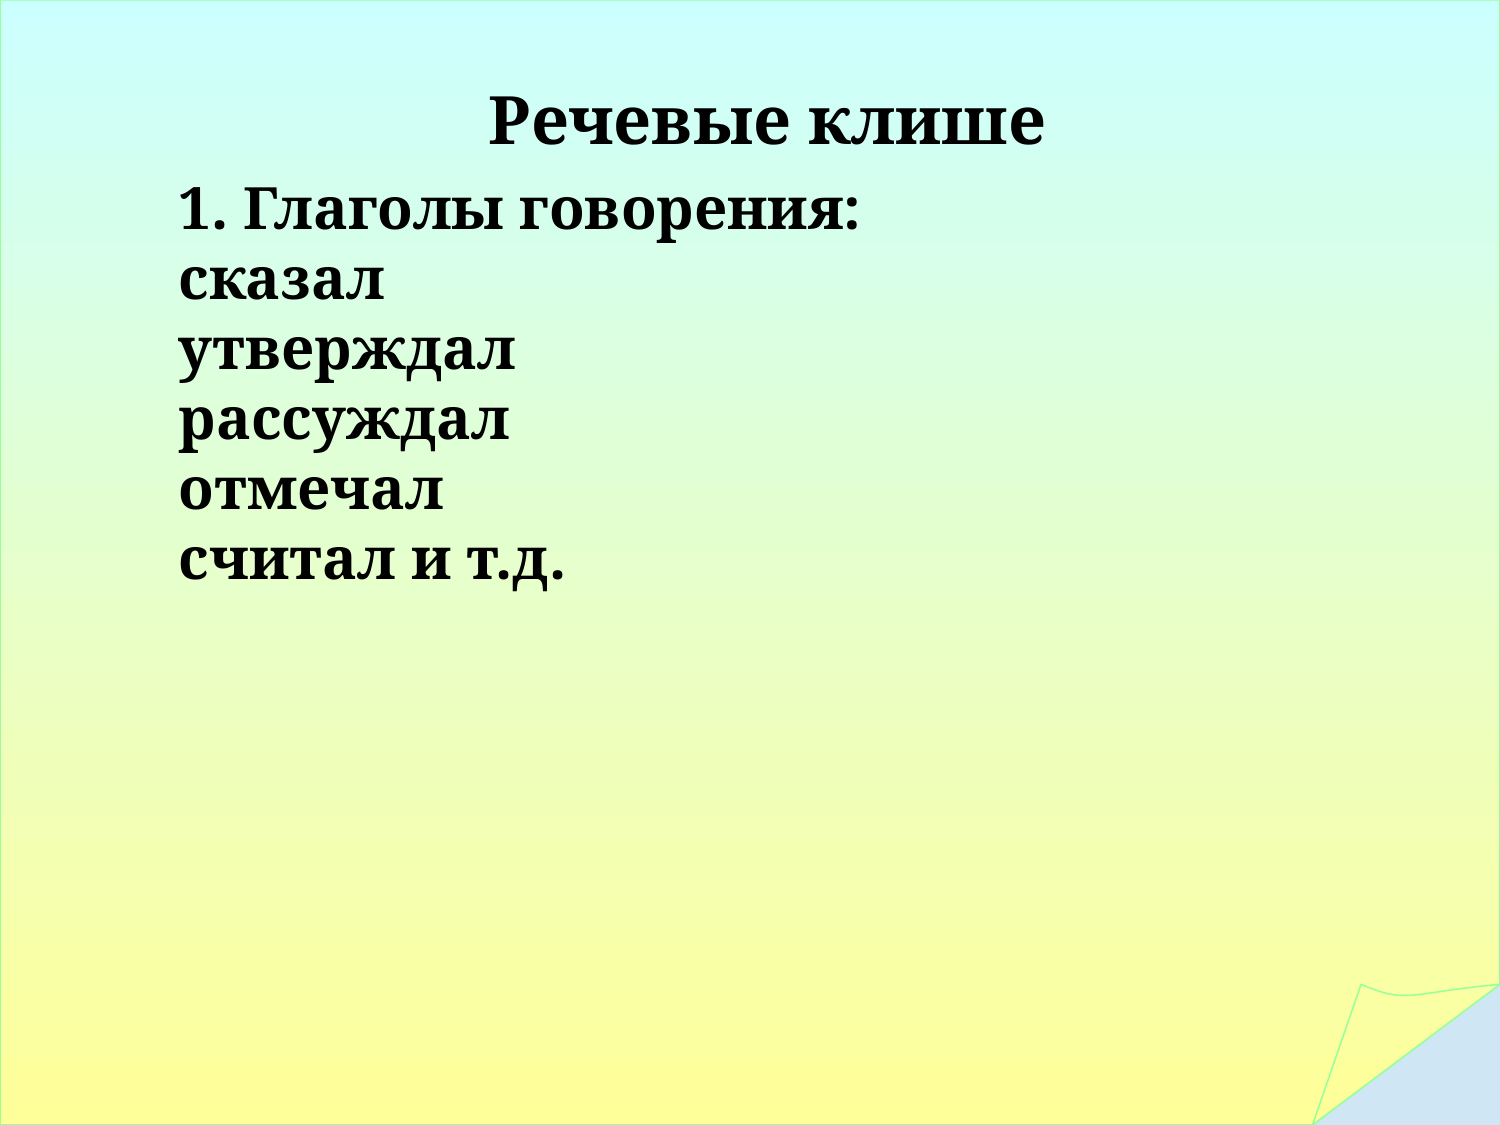

Речевые клише
1. Глаголы говорения:
сказал
утверждал
рассуждал
отмечал
считал и т.д.